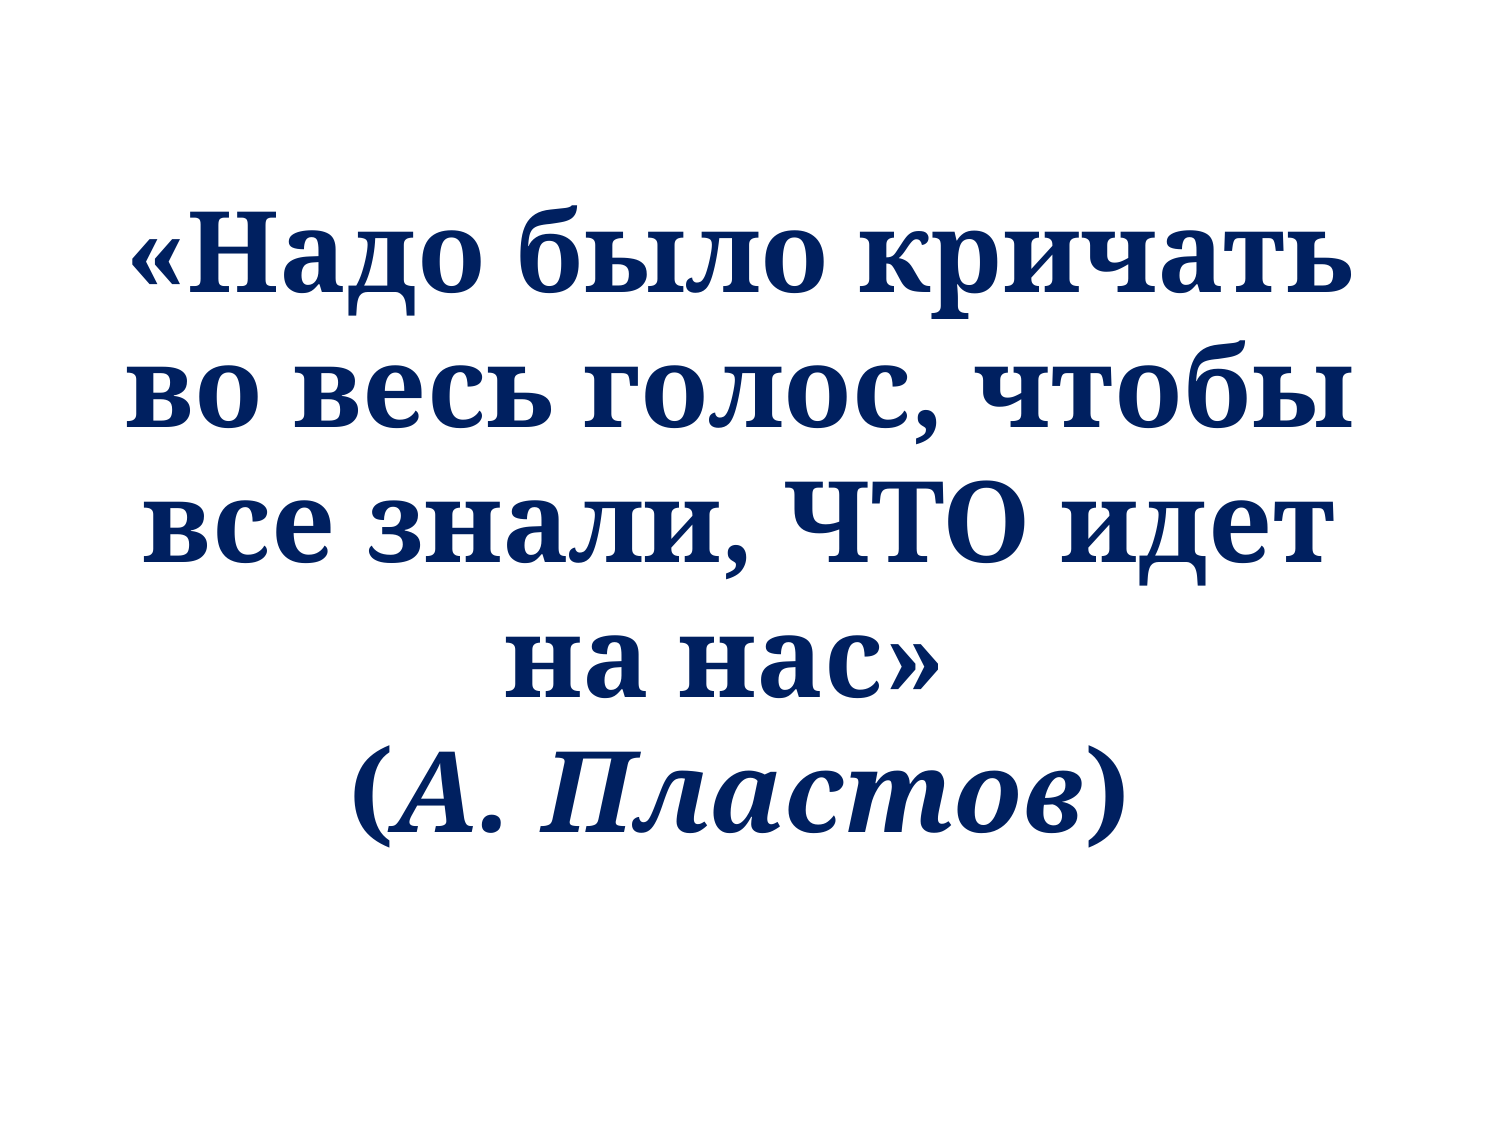

# «Надо было кричать во весь голос, чтобы все знали, ЧТО идет на нас» (А. Пластов)